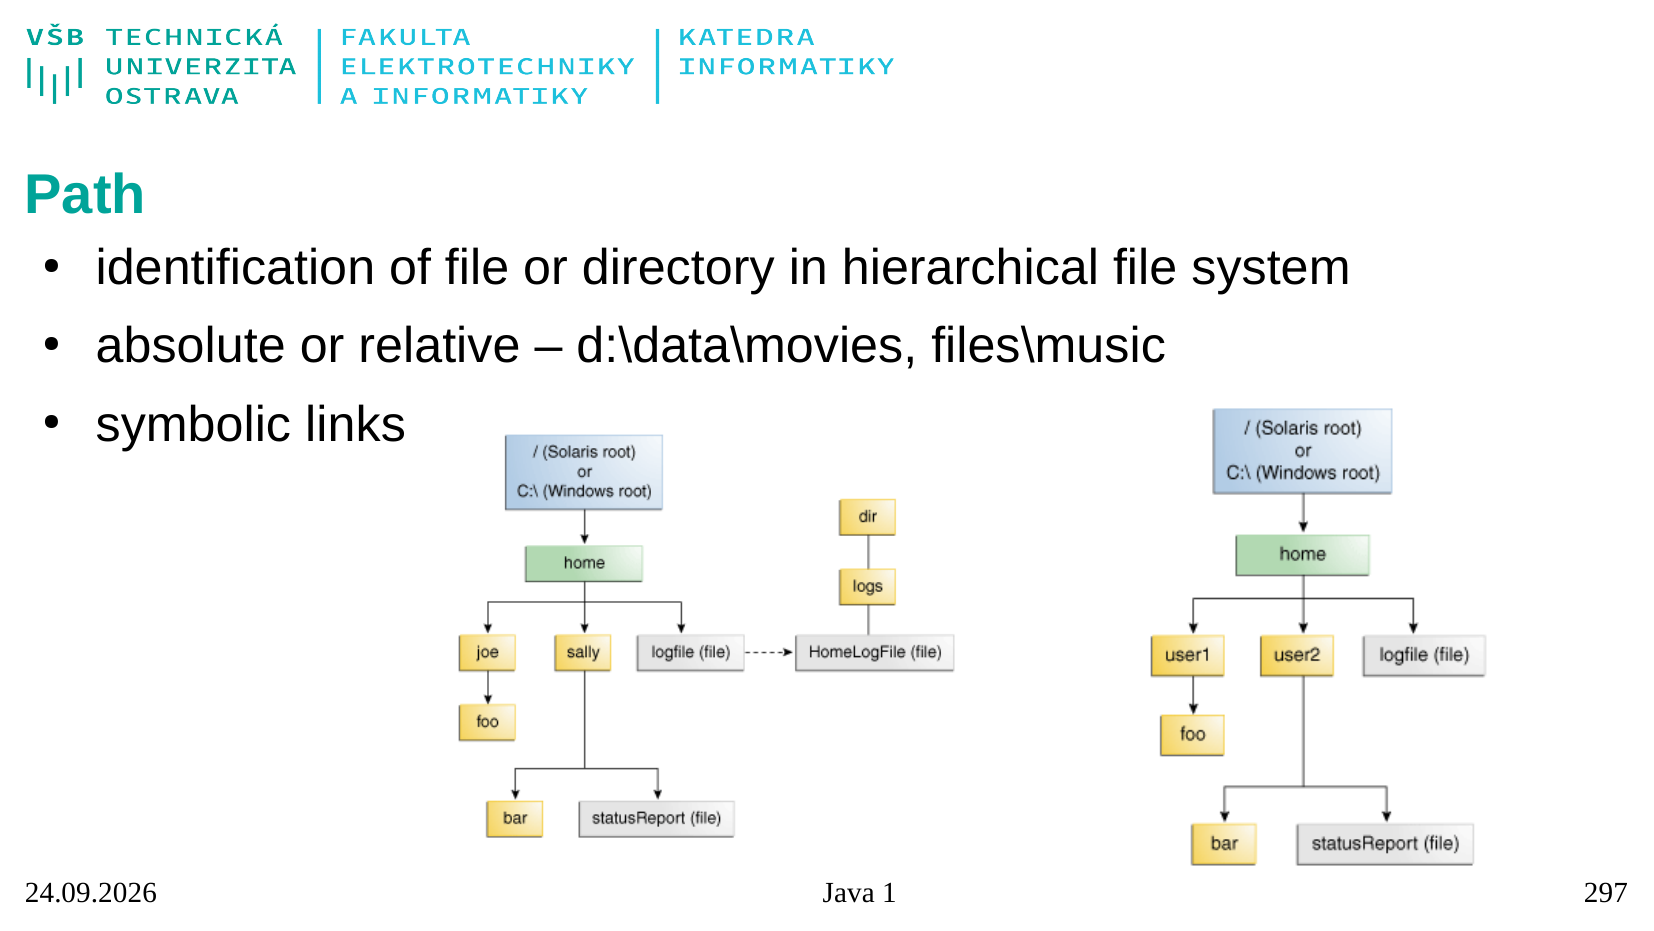

# Path
identification of file or directory in hierarchical file system
absolute or relative – d:\data\movies, files\music
symbolic links
Java 1
297